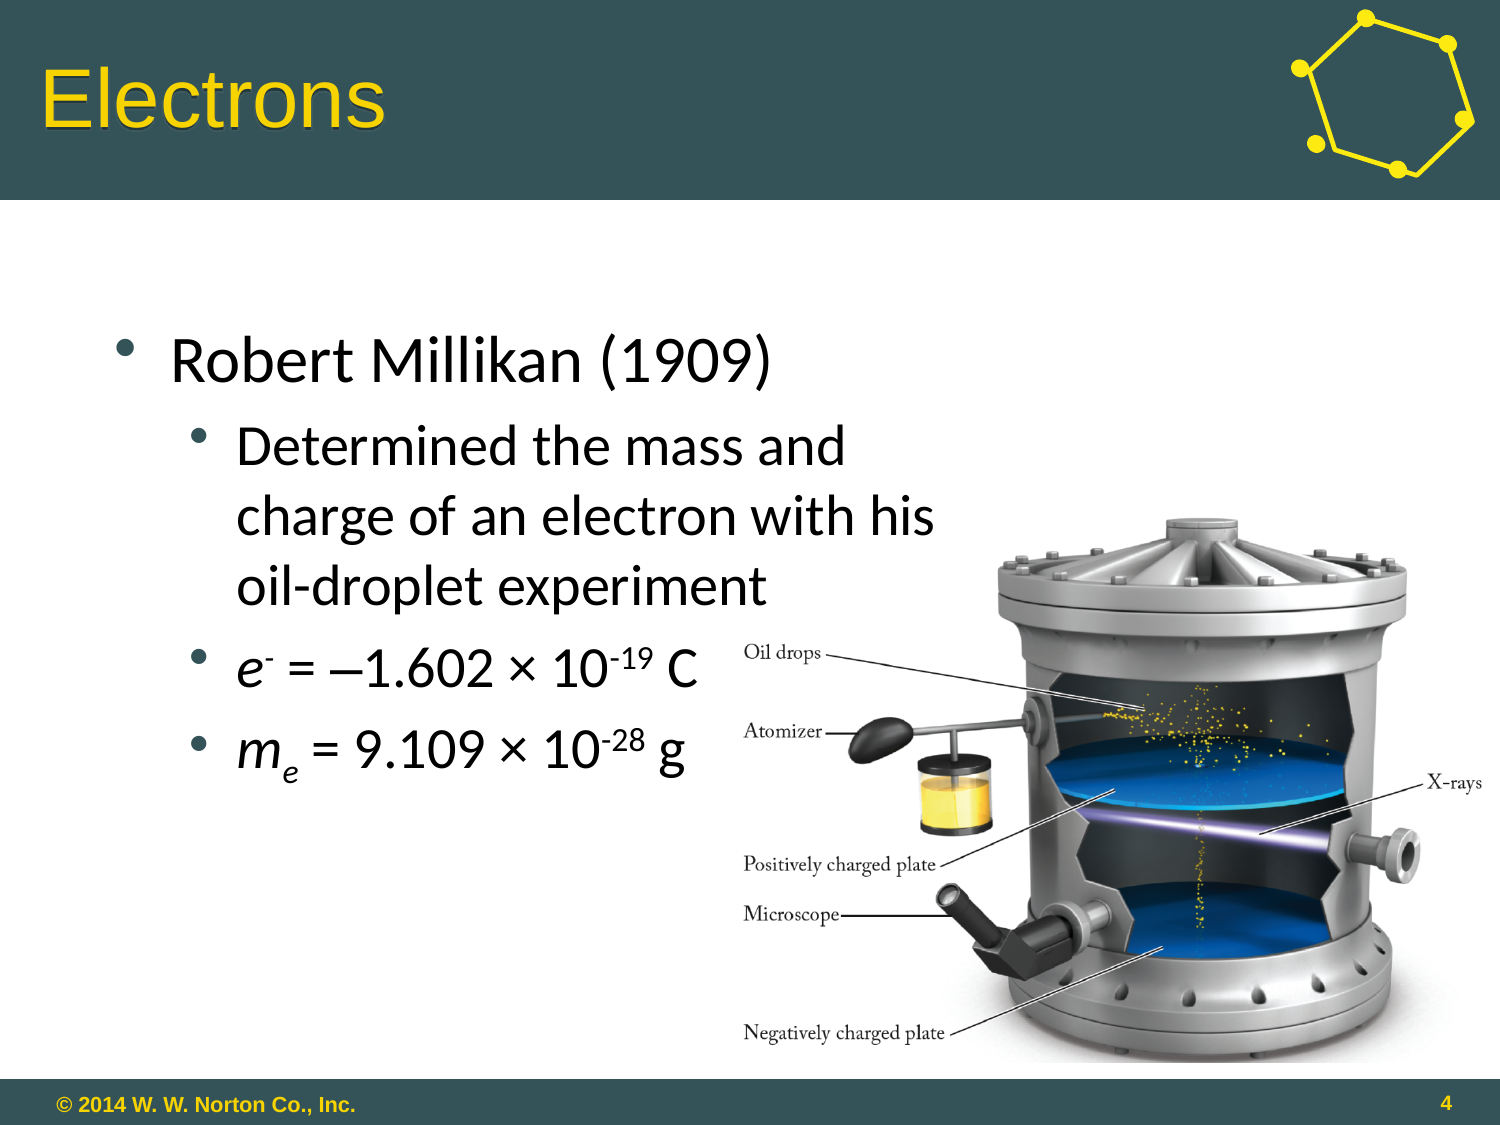

Electrons
# Robert Millikan (1909)
Determined the mass and charge of an electron with his oil-droplet experiment
e- = –1.602 × 10-19 C
me = 9.109 × 10-28 g